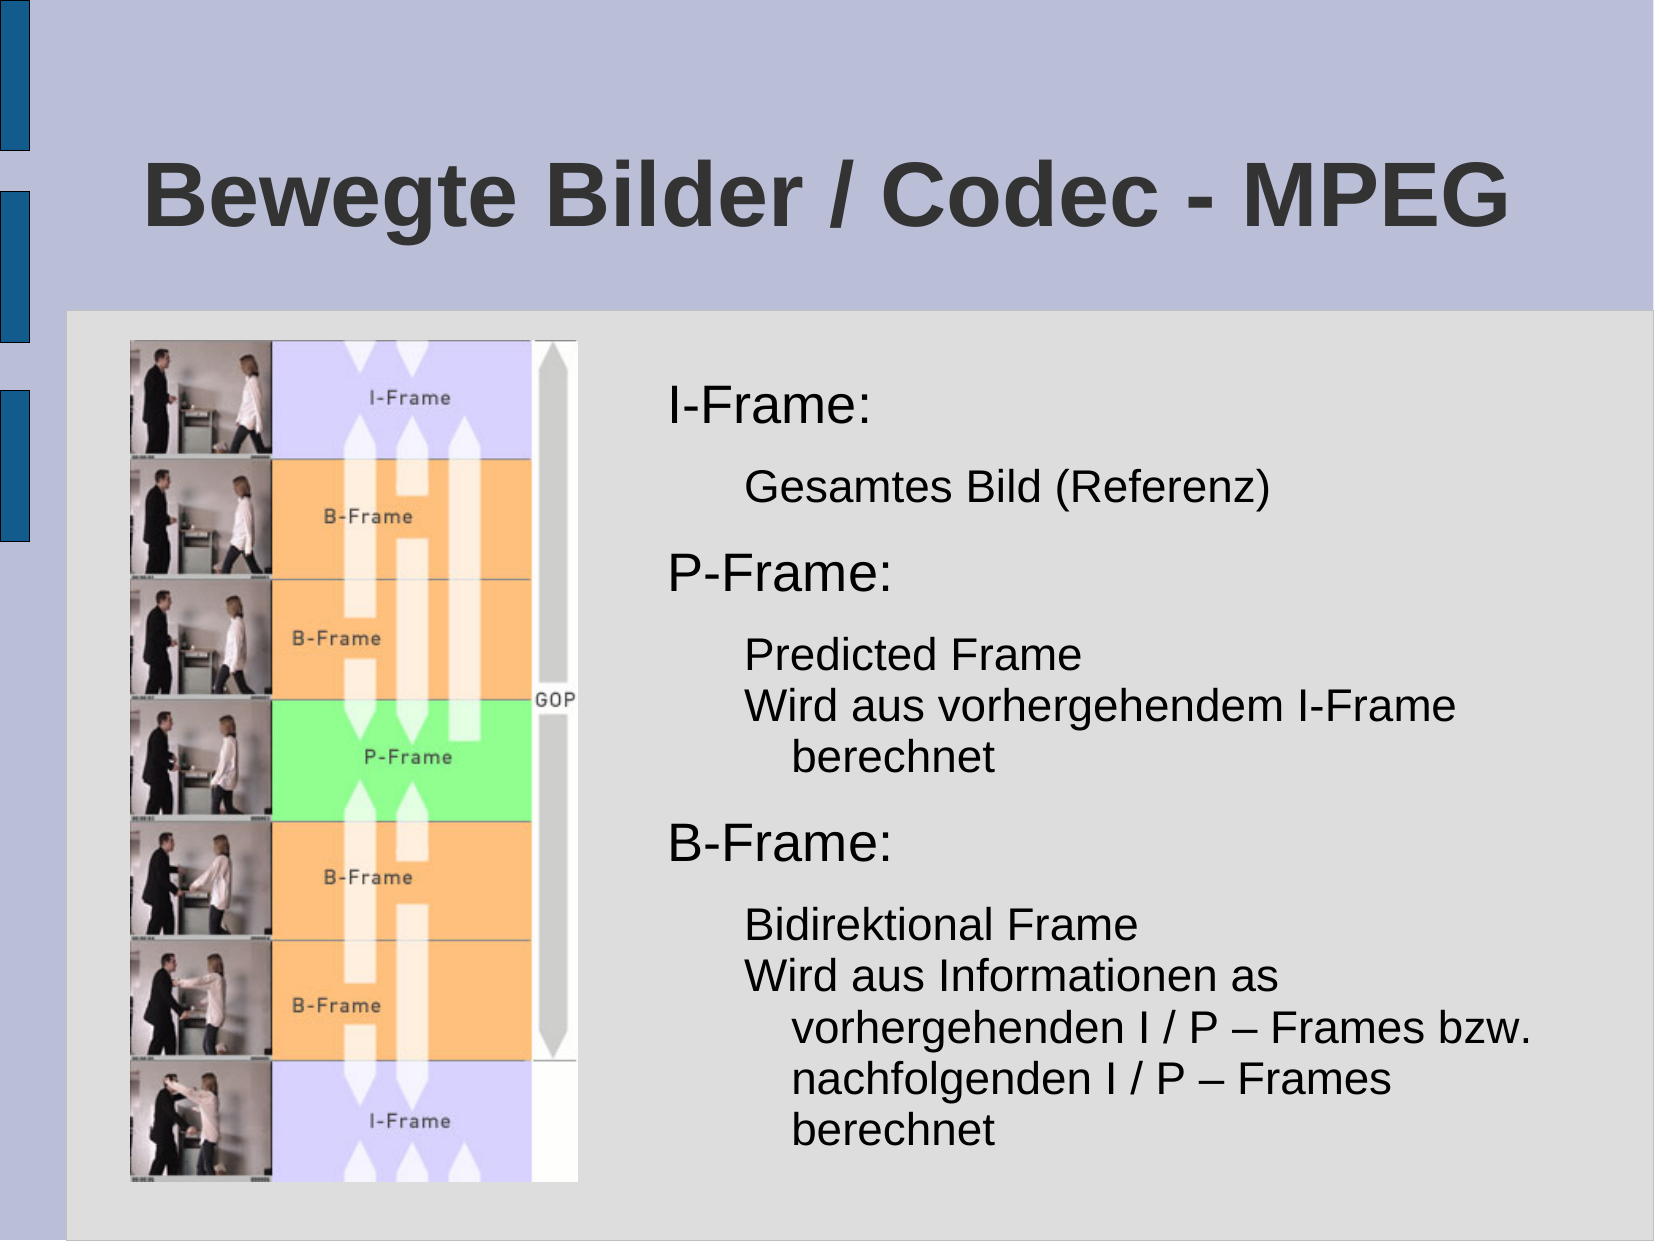

# Bewegte Bilder / Codec - MPEG
I-Frame:
Gesamtes Bild (Referenz)
P-Frame:
Predicted Frame
Wird aus vorhergehendem I-Frame berechnet
B-Frame:
Bidirektional Frame
Wird aus Informationen as vorhergehenden I / P – Frames bzw. nachfolgenden I / P – Frames berechnet